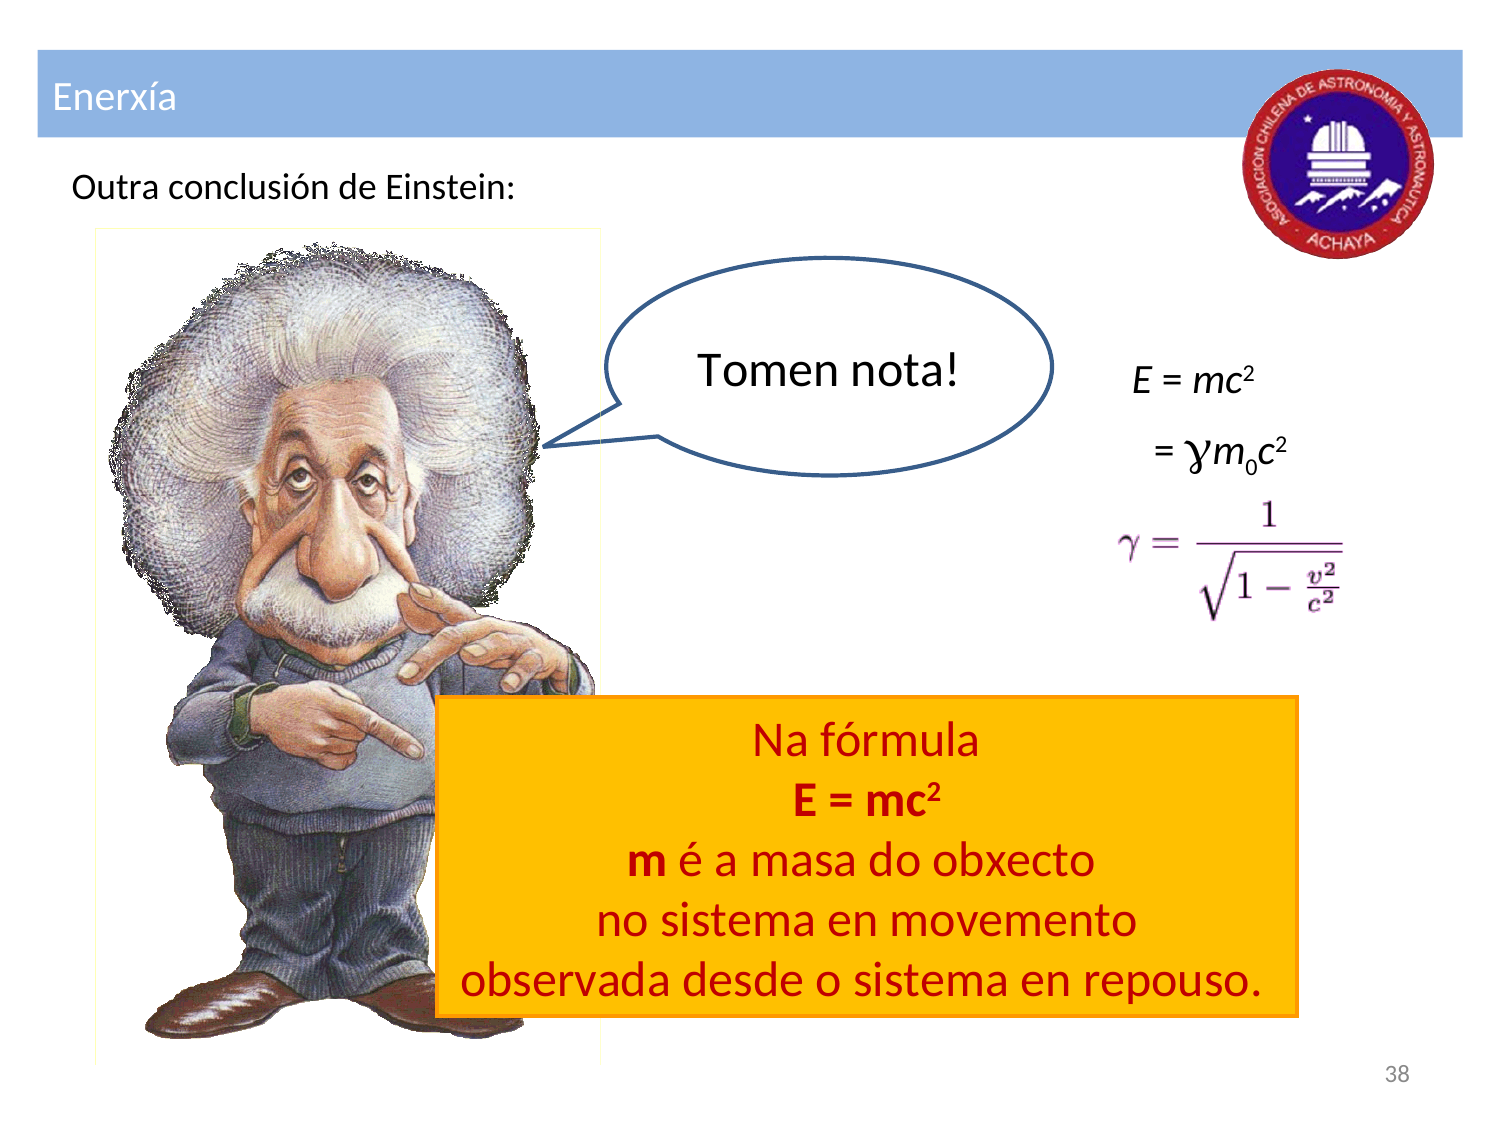

Enerxía
Outra conclusión de Einstein:
Tomen nota!
E = mc2
 = m0c2
Na fórmula
E = mc2
m é a masa do obxecto
no sistema en movemento
observada desde o sistema en repouso.